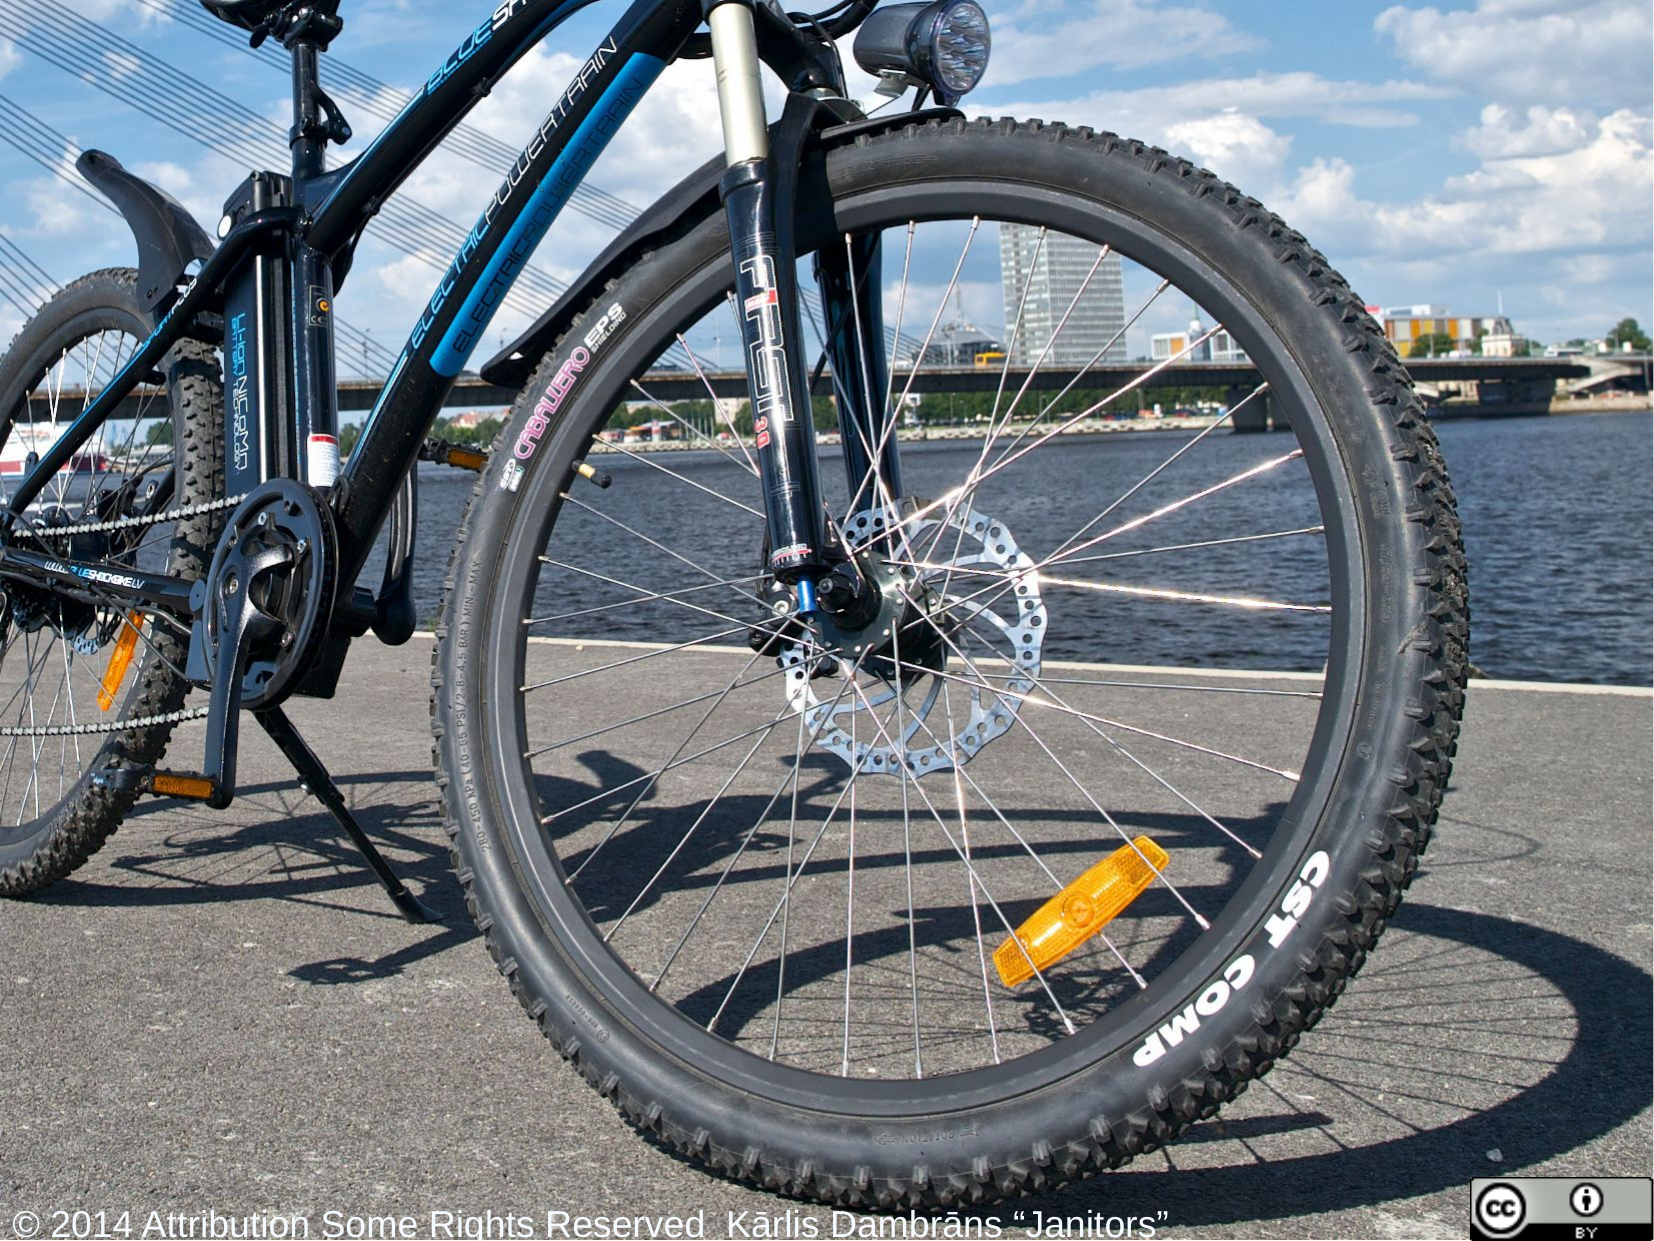

© 2014 Attribution Some Rights Reserved Kārlis Dambrāns “Janitors”